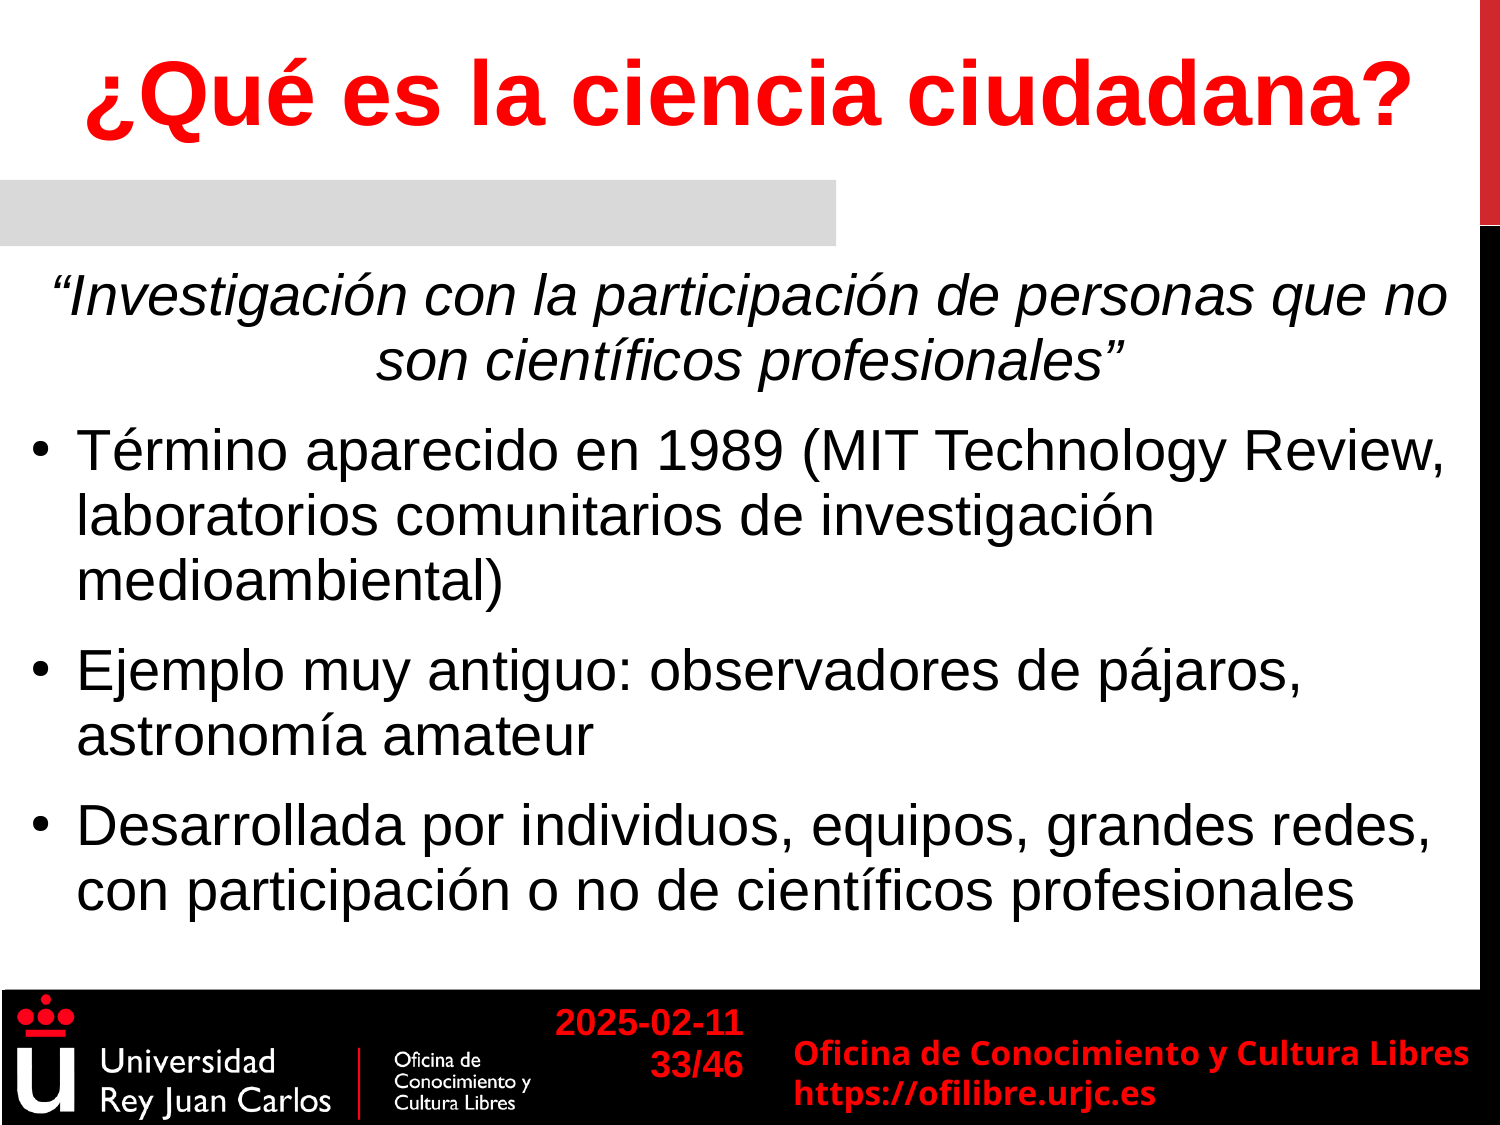

# ¿Qué es la ciencia ciudadana?
“Investigación con la participación de personas que no son científicos profesionales”
Término aparecido en 1989 (MIT Technology Review, laboratorios comunitarios de investigación medioambiental)
Ejemplo muy antiguo: observadores de pájaros, astronomía amateur
Desarrollada por individuos, equipos, grandes redes, con participación o no de científicos profesionales